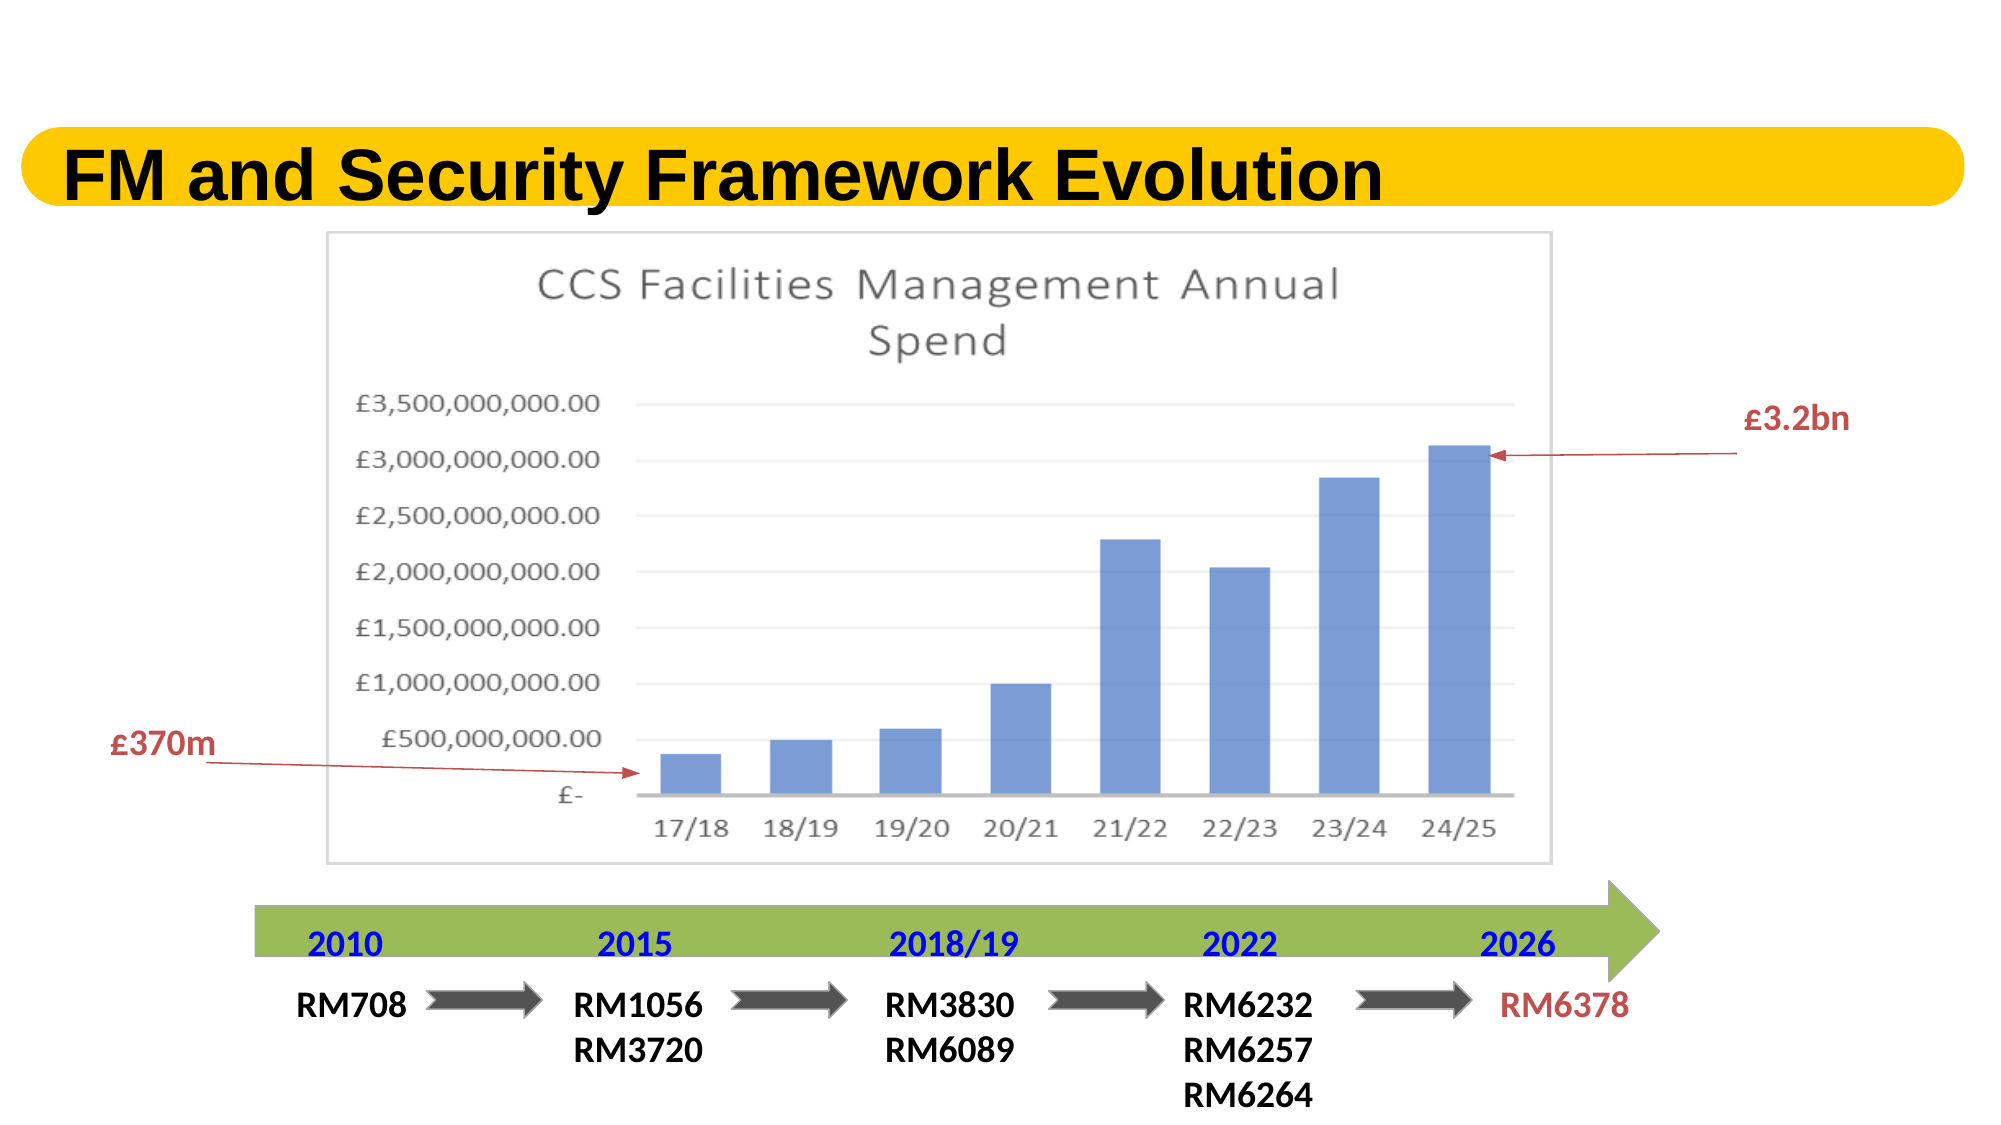

# FM and Security Framework Evolution
£3.2bn
£370m
2010
2018/19
2022
2026
2015
RM708
RM1056
RM3720
RM3830
RM6089
RM6232
RM6257
RM6264
RM6378